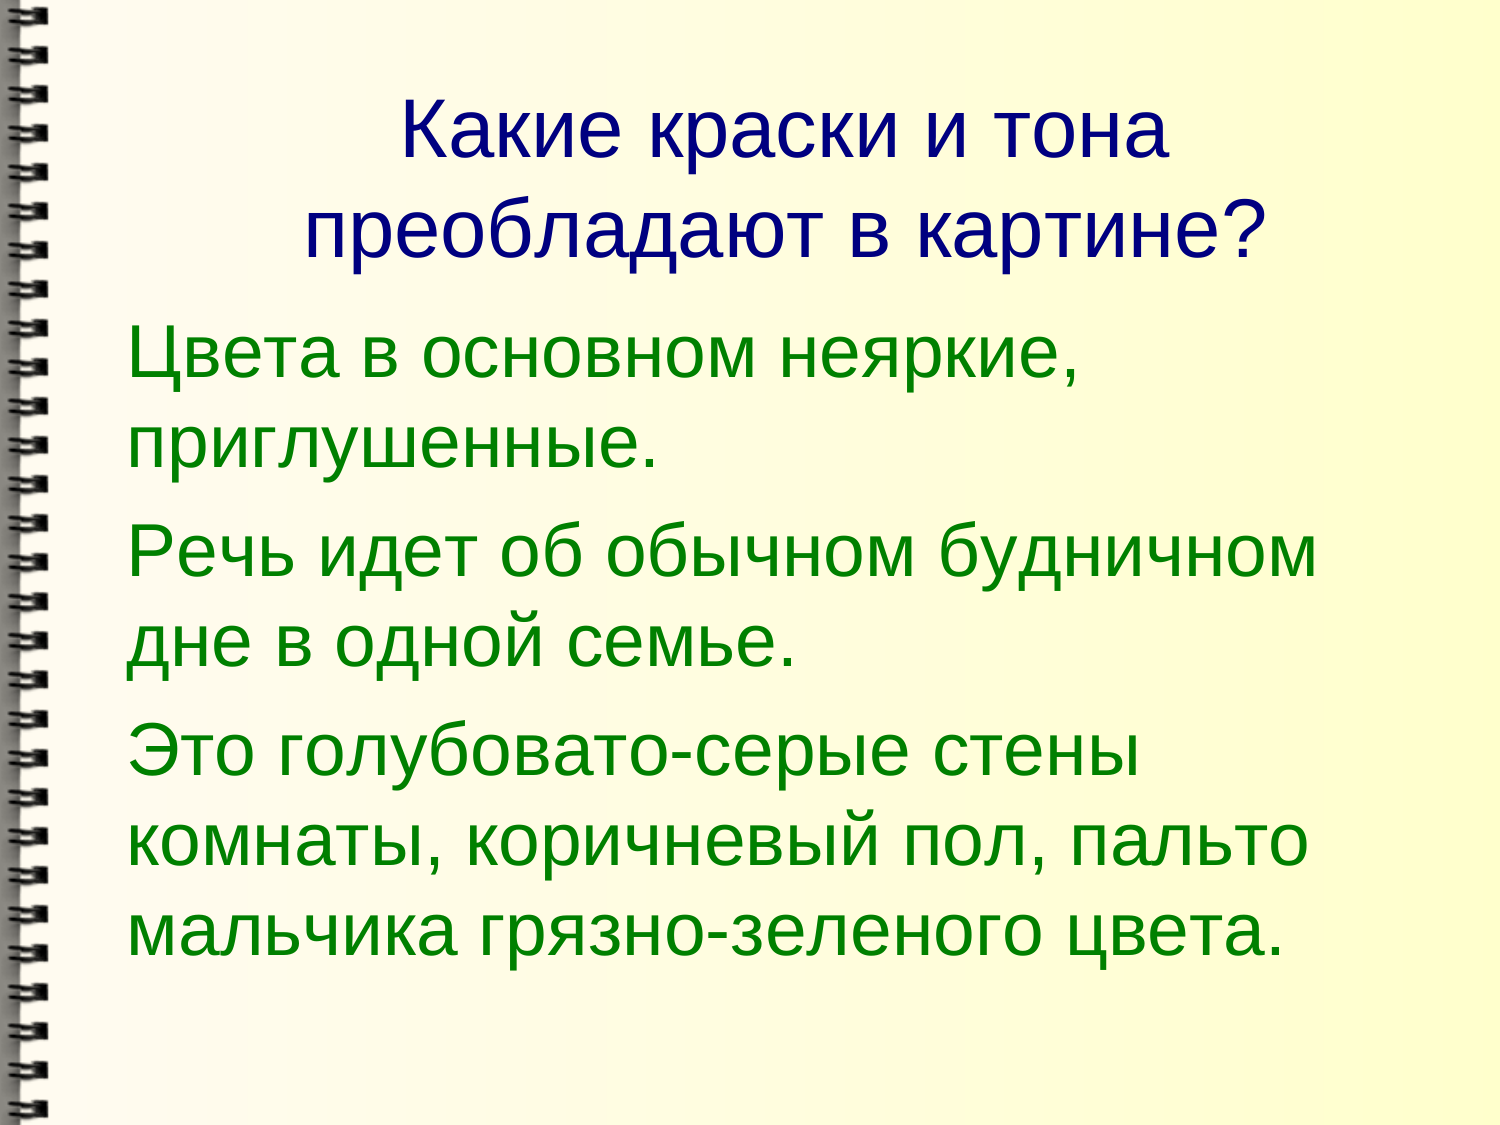

Какие краски и тона преобладают в картине?
Цвета в основном неяркие, приглушенные.
Речь идет об обычном будничном дне в одной семье.
Это голубовато-серые стены комнаты, коричневый пол, пальто мальчика грязно-зеленого цвета.